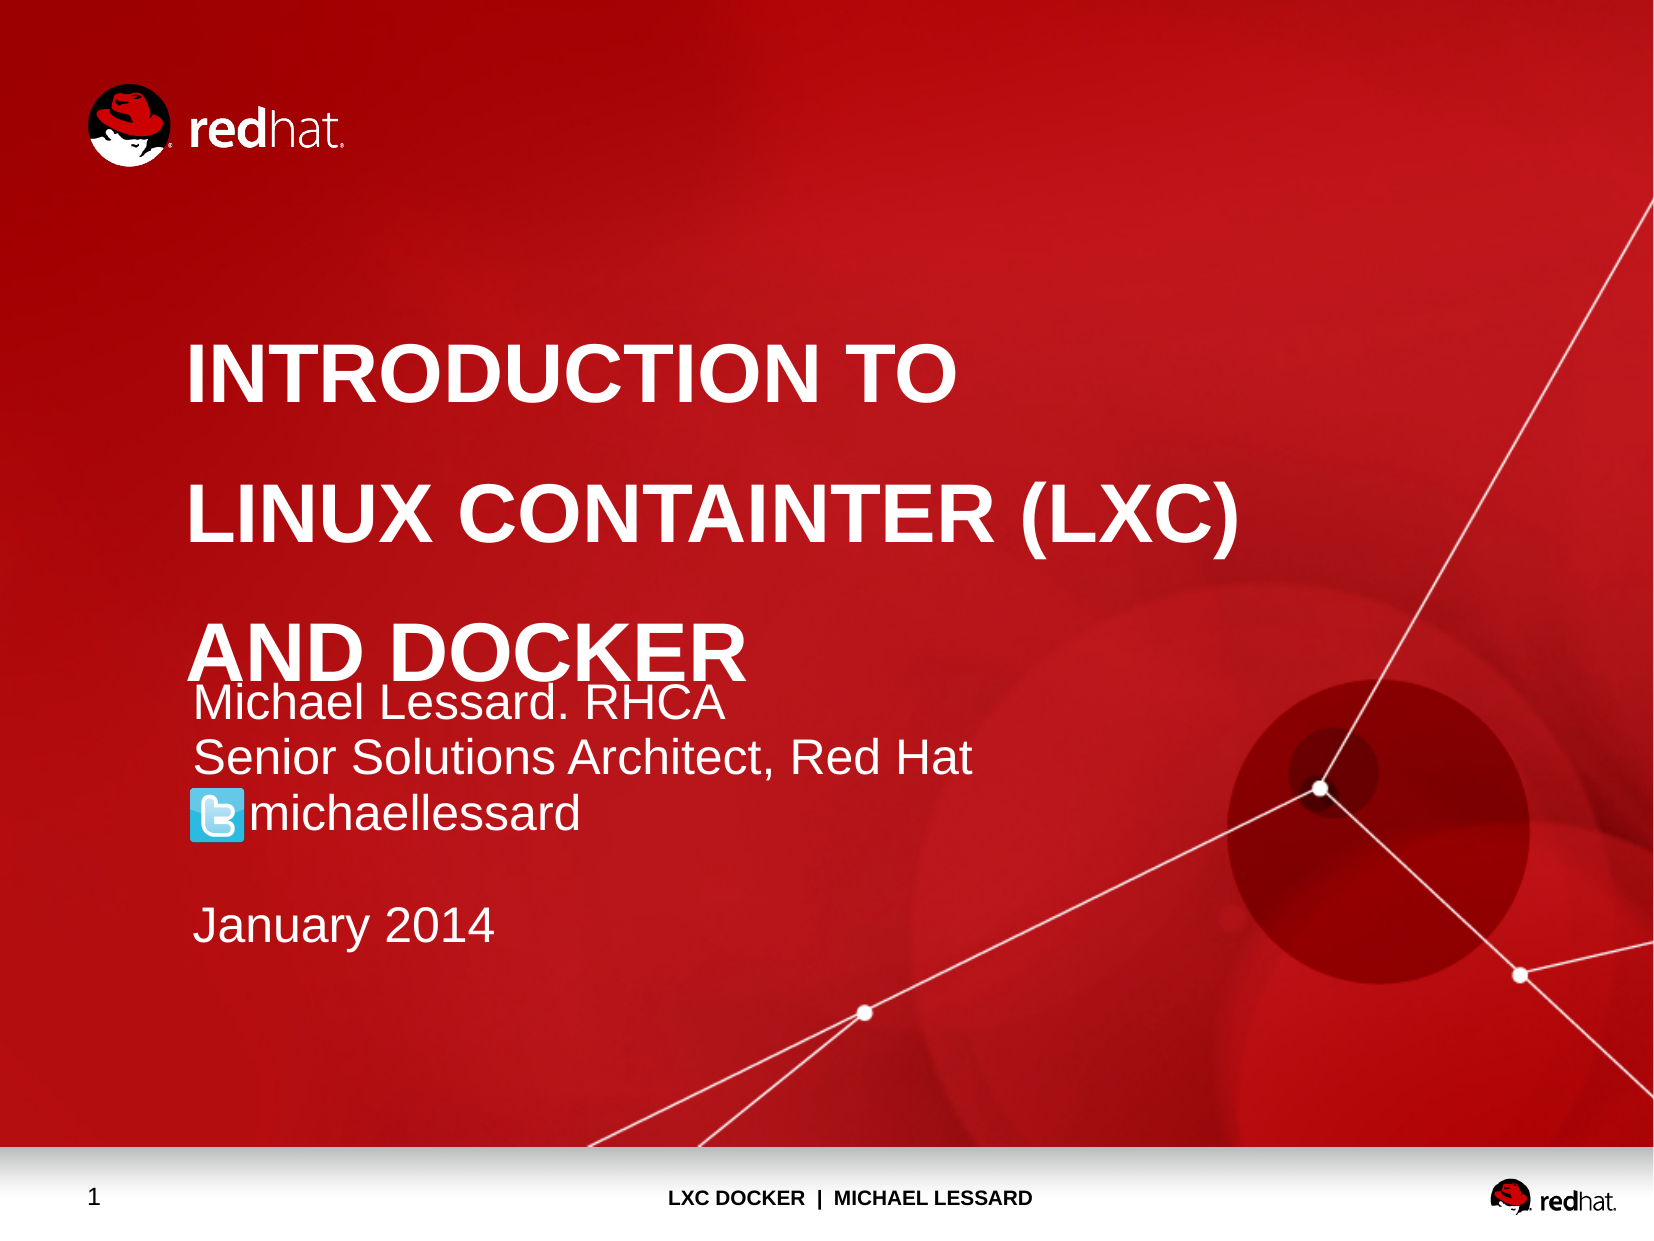

INTRODUCTION TO
LINUX CONTAINTER (LXC)
AND DOCKER
Michael Lessard. RHCA
Senior Solutions Architect, Red Hat
 michaellessard
January 2014